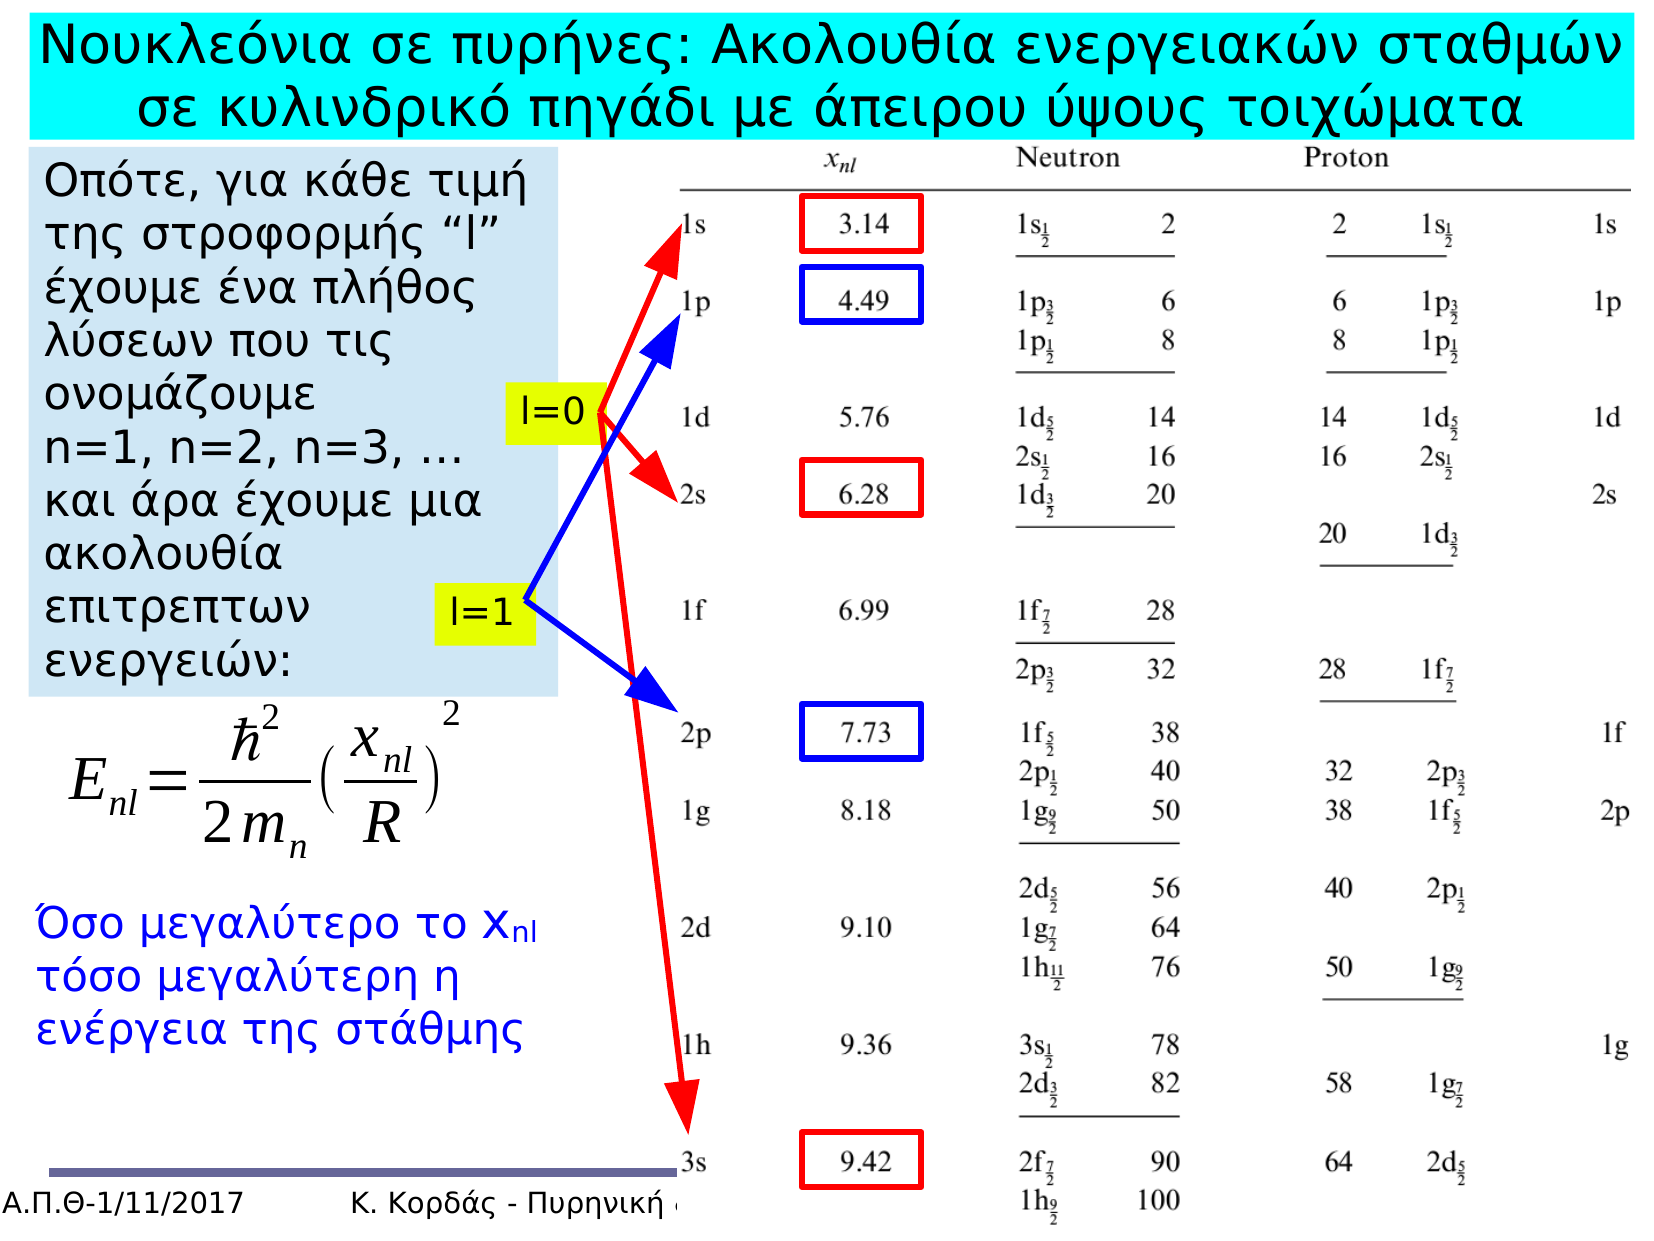

# Νουκλεόνια σε πυρήνες: Ακολουθία ενεργειακών σταθμών σε κυλινδρικό πηγάδι με άπειρου ύψους τοιχώματα
Οπότε, για κάθε τιμή
της στροφορμής “l”
έχουμε ένα πλήθος
λύσεων που τις
ονομάζουμε
n=1, n=2, n=3, …
και άρα έχουμε μια
ακολουθία
επιτρεπτων
ενεργειών:
l=0
l=1
Όσο μεγαλύτερο το xnl
τόσο μεγαλύτερη η
ενέργεια της στάθμης
Α.Π.Θ-1/11/2017
Κ. Κορδάς - Πυρηνική & Στοιχειώδη - Μάθ. 10-11: Πυρηνικό μοντέλο φλοιών
10